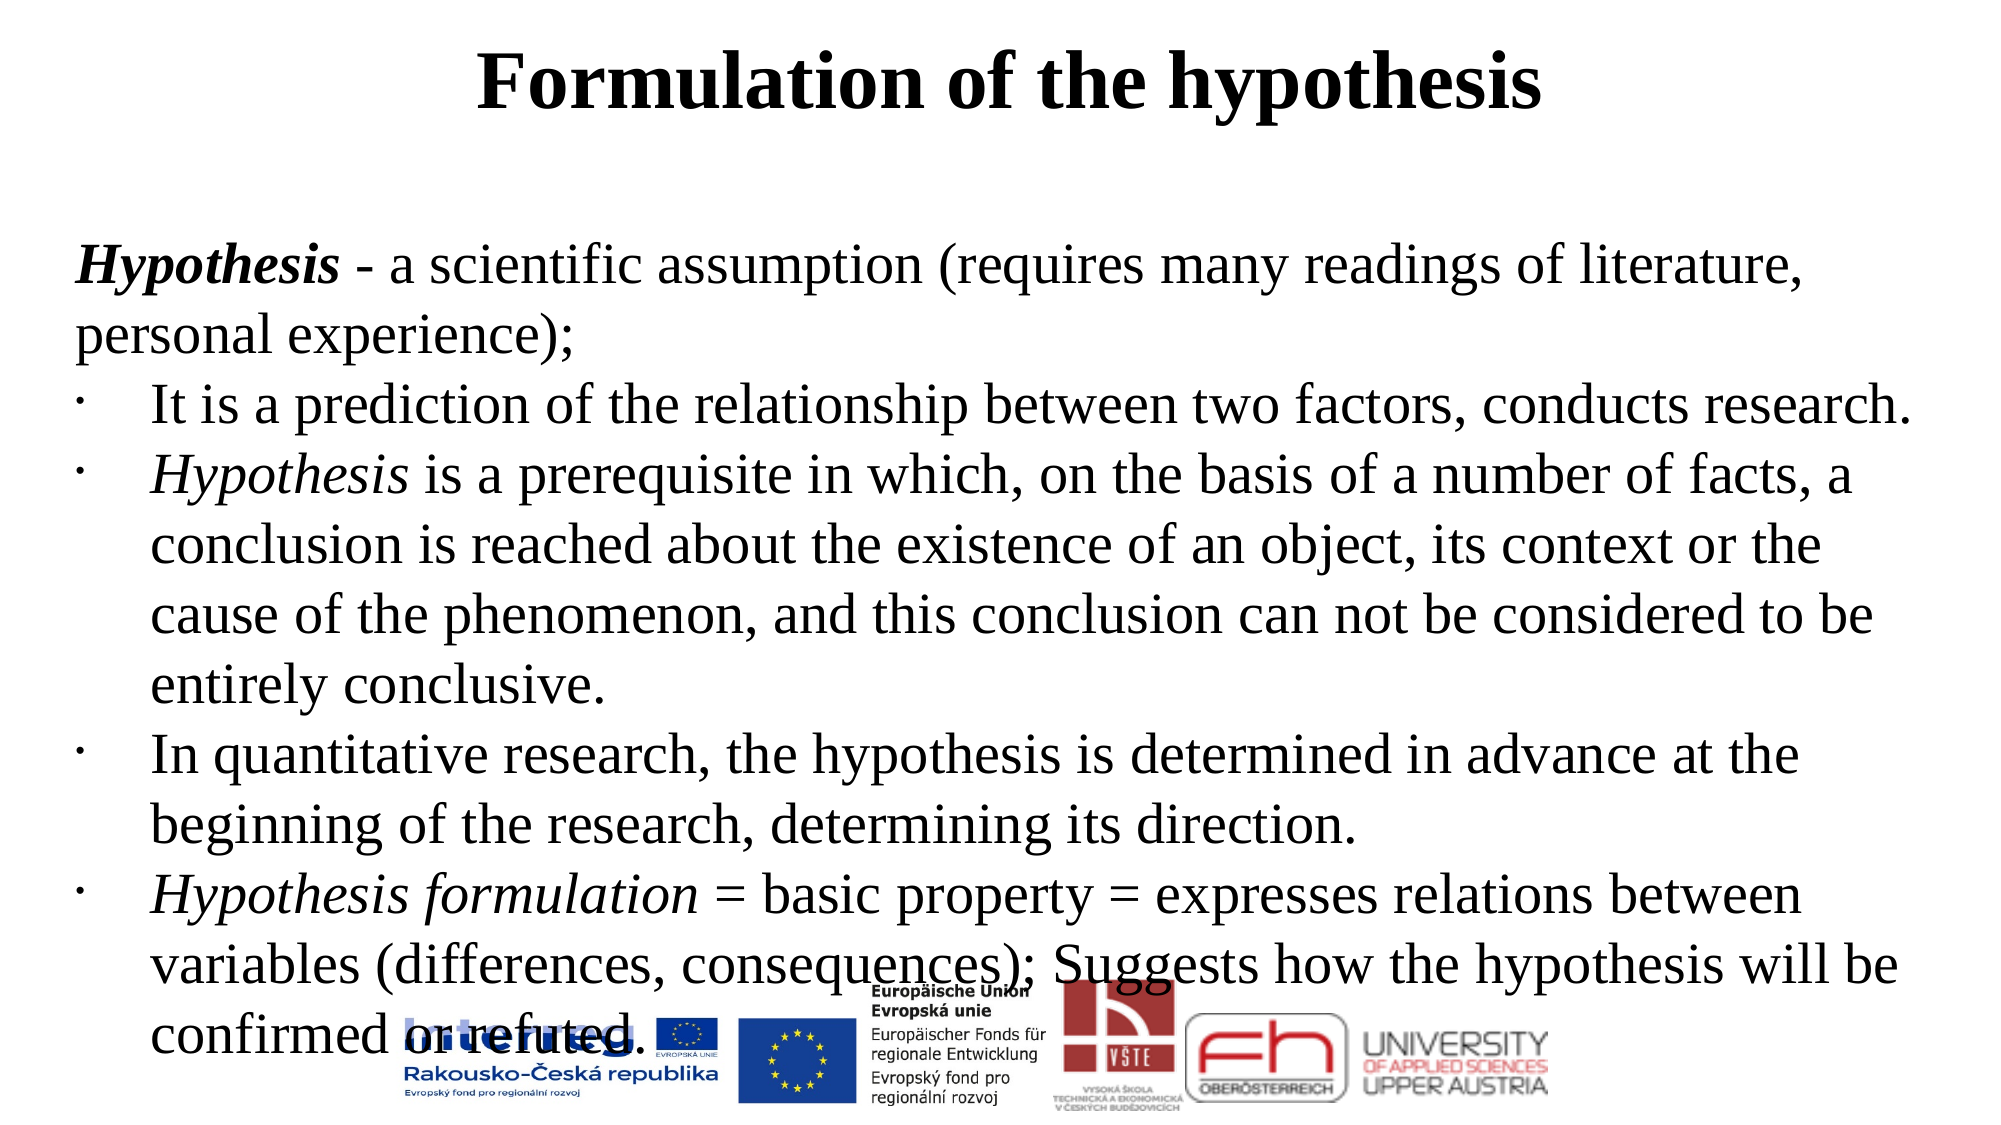

Formulation of the hypothesis
Hypothesis - a scientific assumption (requires many readings of literature, personal experience);
It is a prediction of the relationship between two factors, conducts research.
Hypothesis is a prerequisite in which, on the basis of a number of facts, a conclusion is reached about the existence of an object, its context or the cause of the phenomenon, and this conclusion can not be considered to be entirely conclusive.
In quantitative research, the hypothesis is determined in advance at the beginning of the research, determining its direction.
Hypothesis formulation = basic property = expresses relations between variables (differences, consequences); Suggests how the hypothesis will be confirmed or refuted.
#